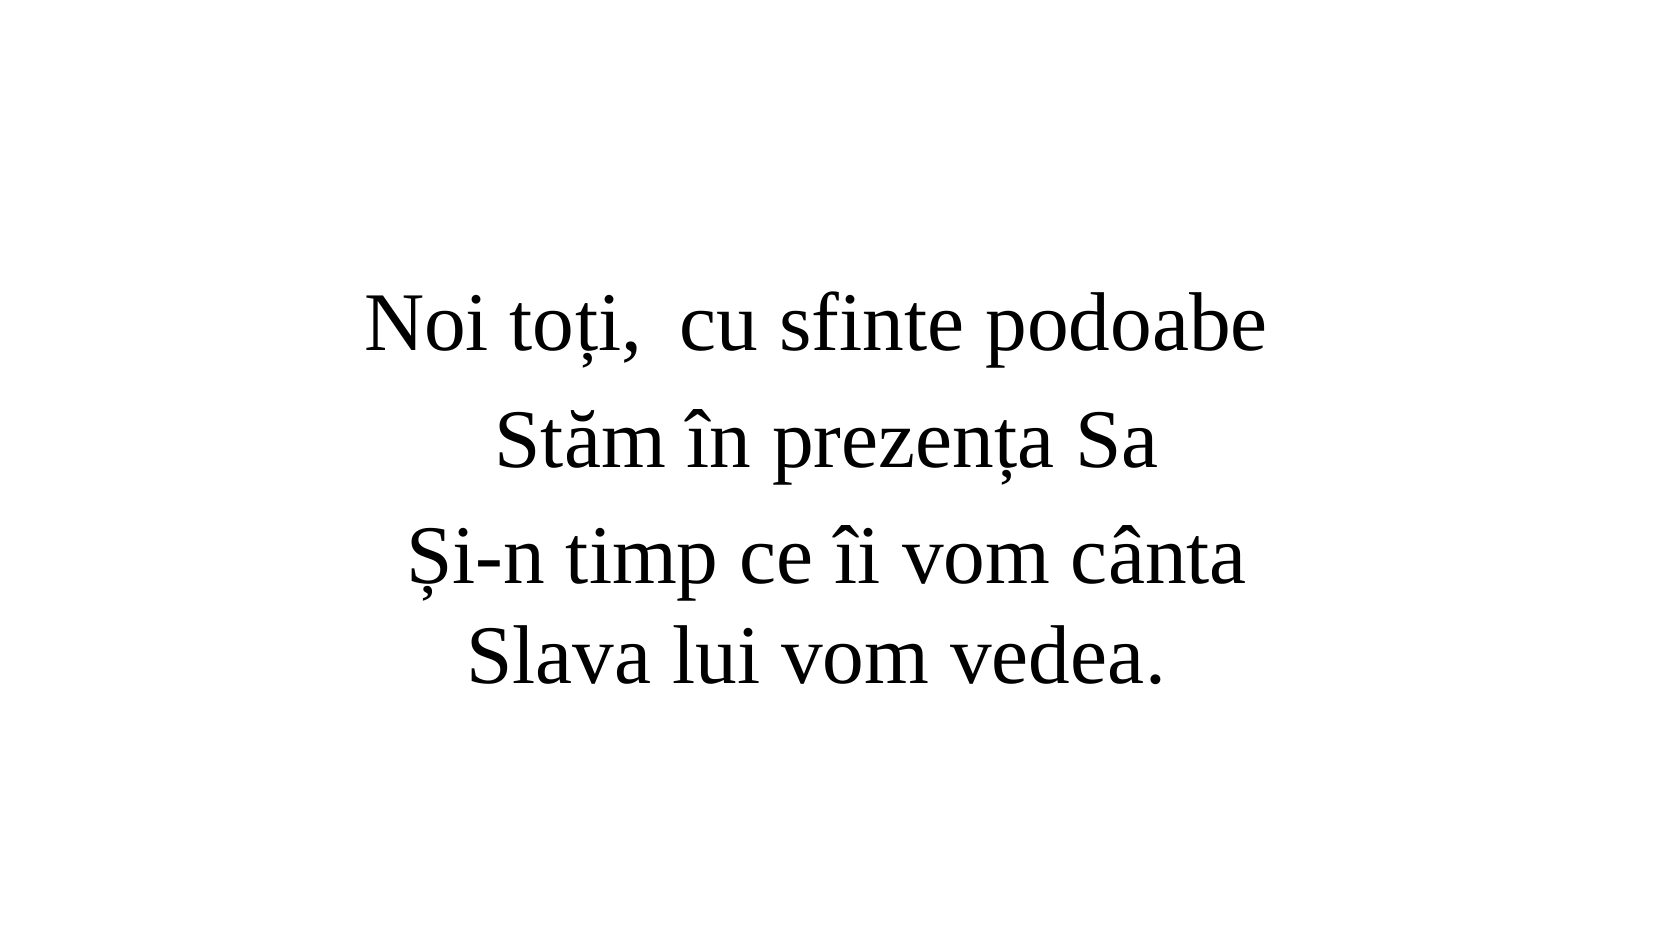

# Noi toți,	 cu sfinte podoabe
Stăm în prezența Sa
Și-n timp ce îi vom cânta
Slava lui vom vedea.